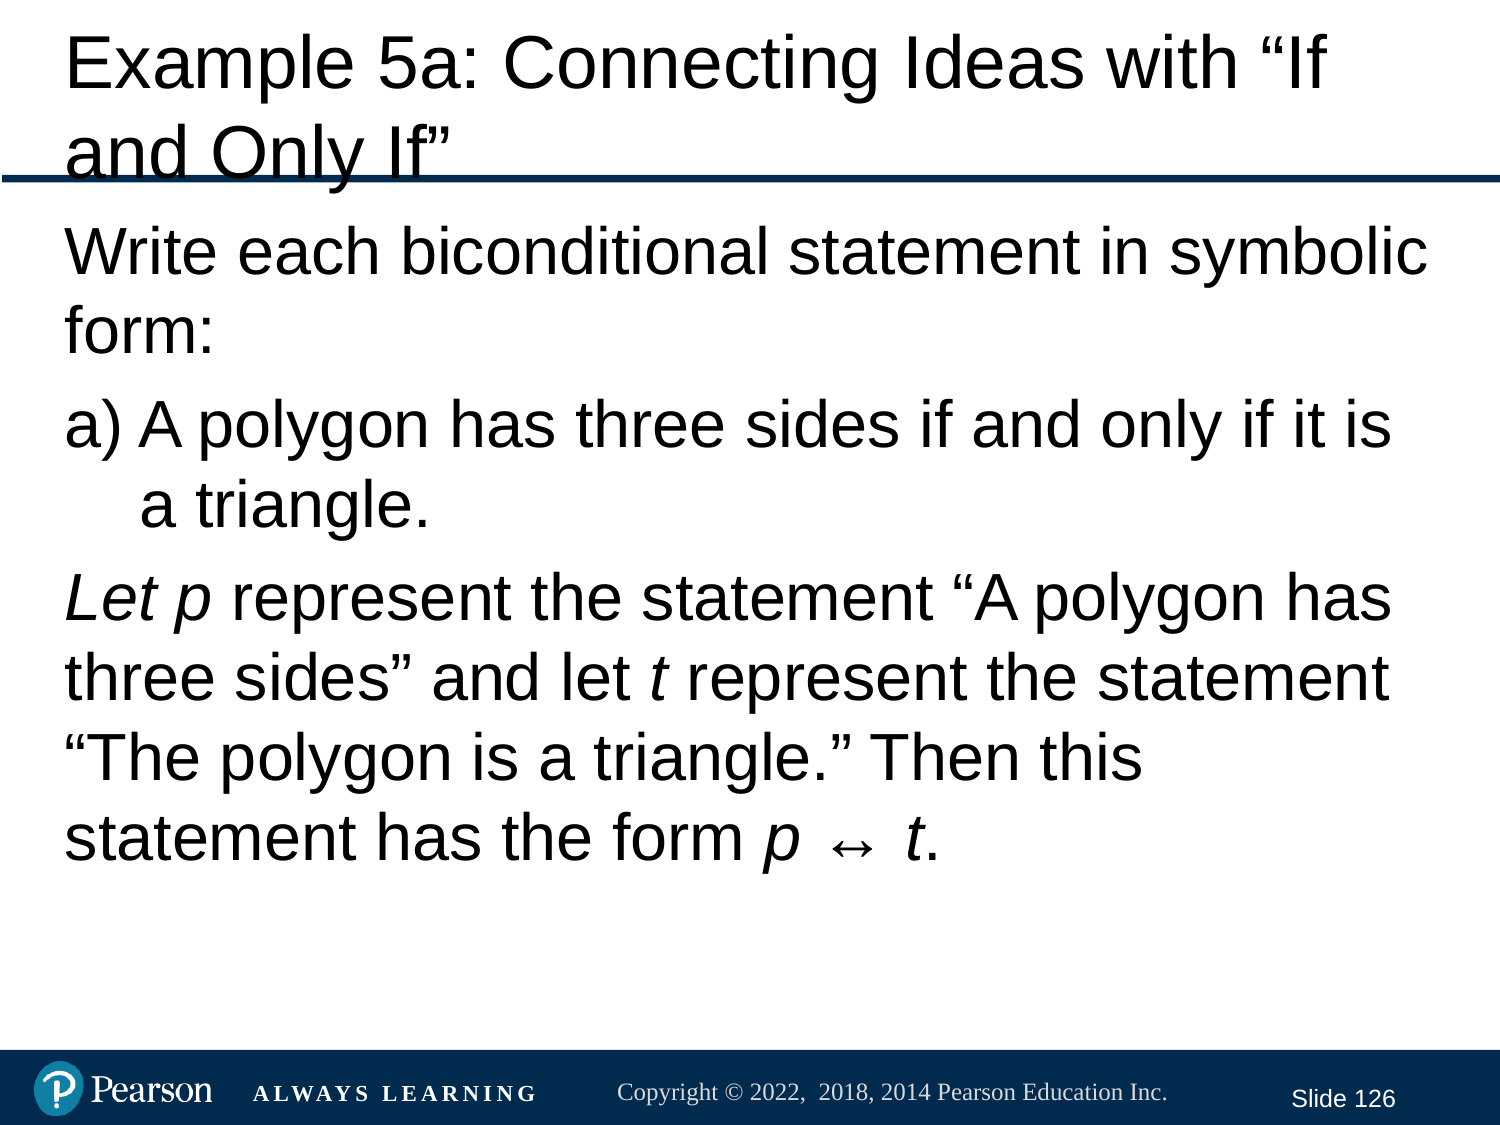

# Example 5a: Connecting Ideas with “If and Only If”
Write each biconditional statement in symbolic form:
a) A polygon has three sides if and only if it is a triangle.
Let p represent the statement “A polygon has three sides” and let t represent the statement “The polygon is a triangle.” Then this statement has the form p ↔ t.